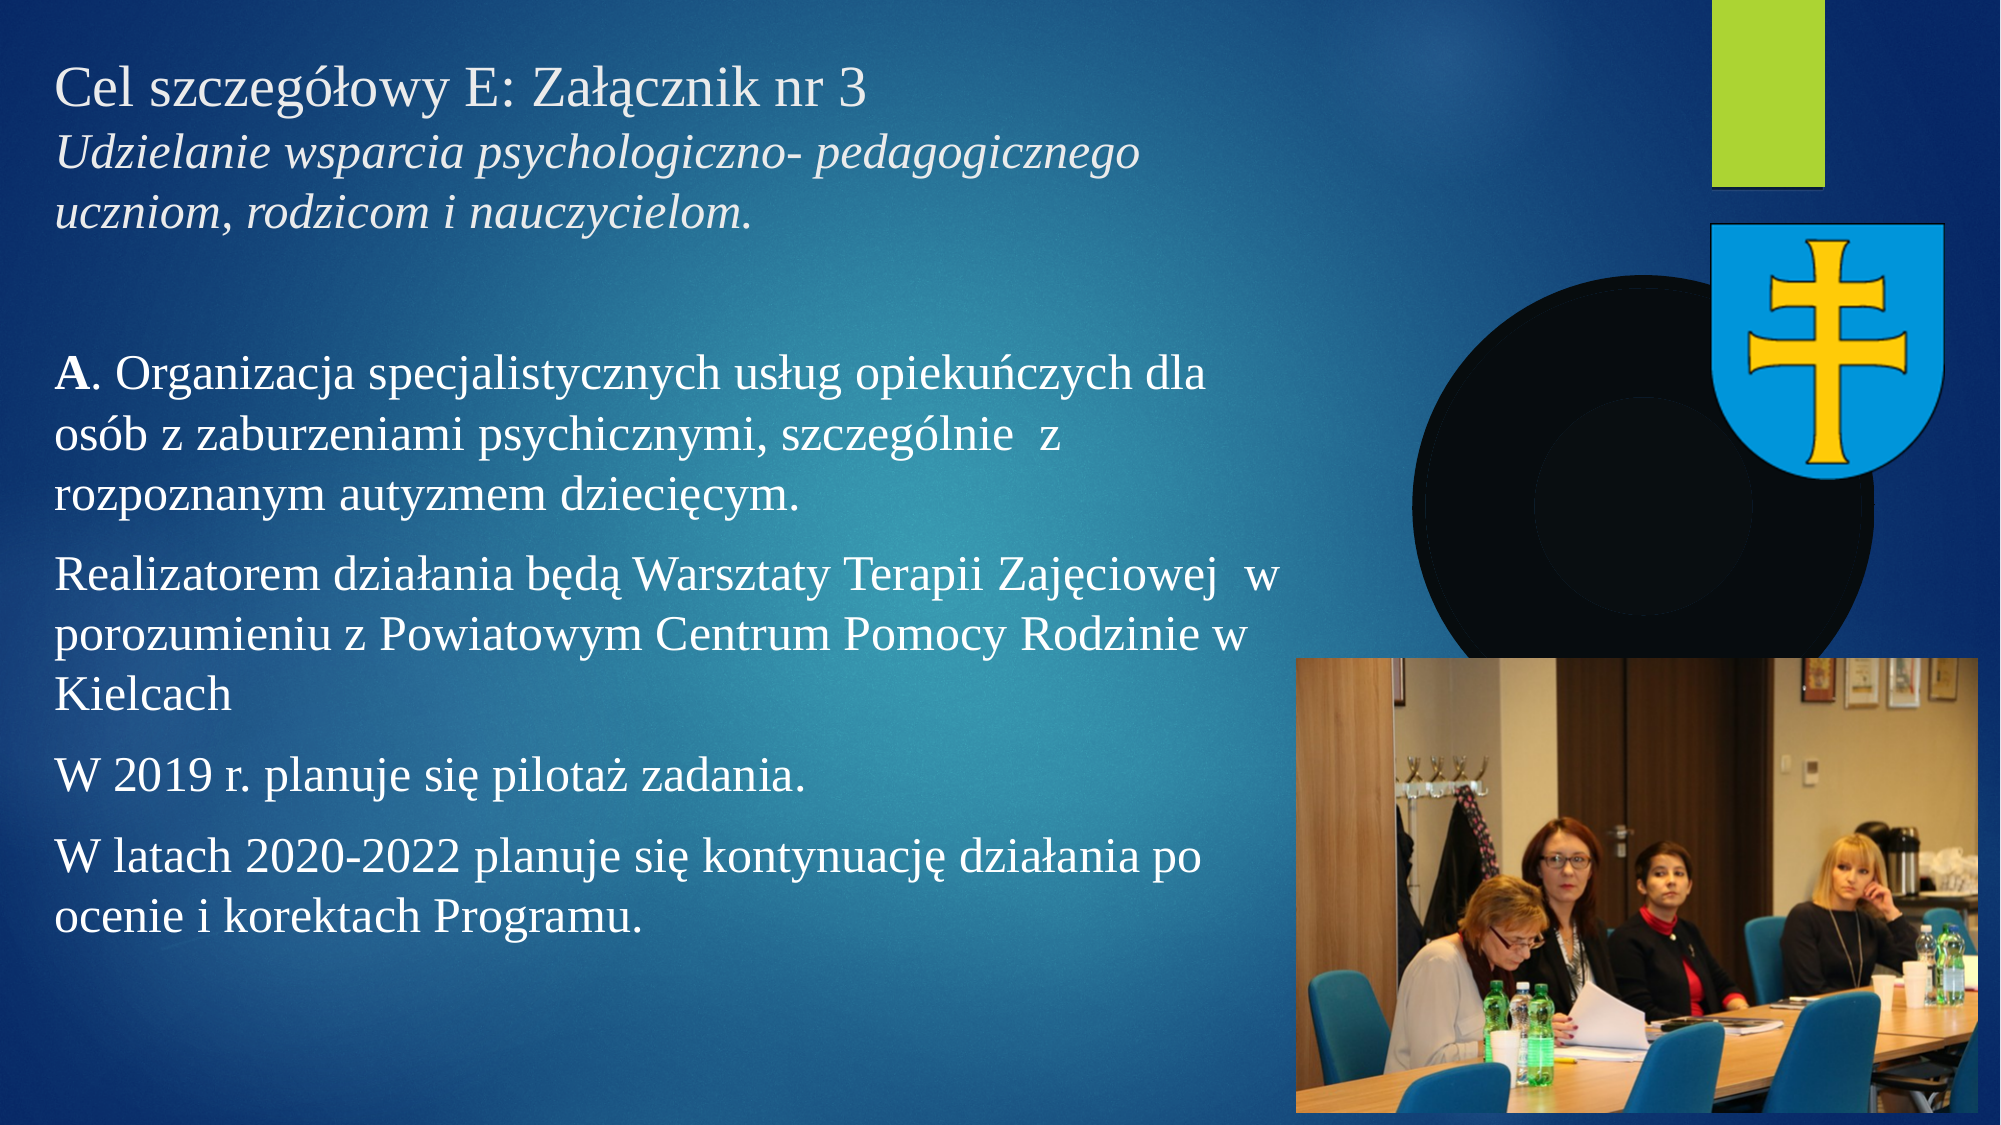

# Cel szczegółowy E: Załącznik nr 3 Udzielanie wsparcia psychologiczno- pedagogicznego uczniom, rodzicom i nauczycielom.
A. Organizacja specjalistycznych usług opiekuńczych dla osób z zaburzeniami psychicznymi, szczególnie z rozpoznanym autyzmem dziecięcym.
Realizatorem działania będą Warsztaty Terapii Zajęciowej w porozumieniu z Powiatowym Centrum Pomocy Rodzinie w Kielcach
W 2019 r. planuje się pilotaż zadania.
W latach 2020-2022 planuje się kontynuację działania po ocenie i korektach Programu.